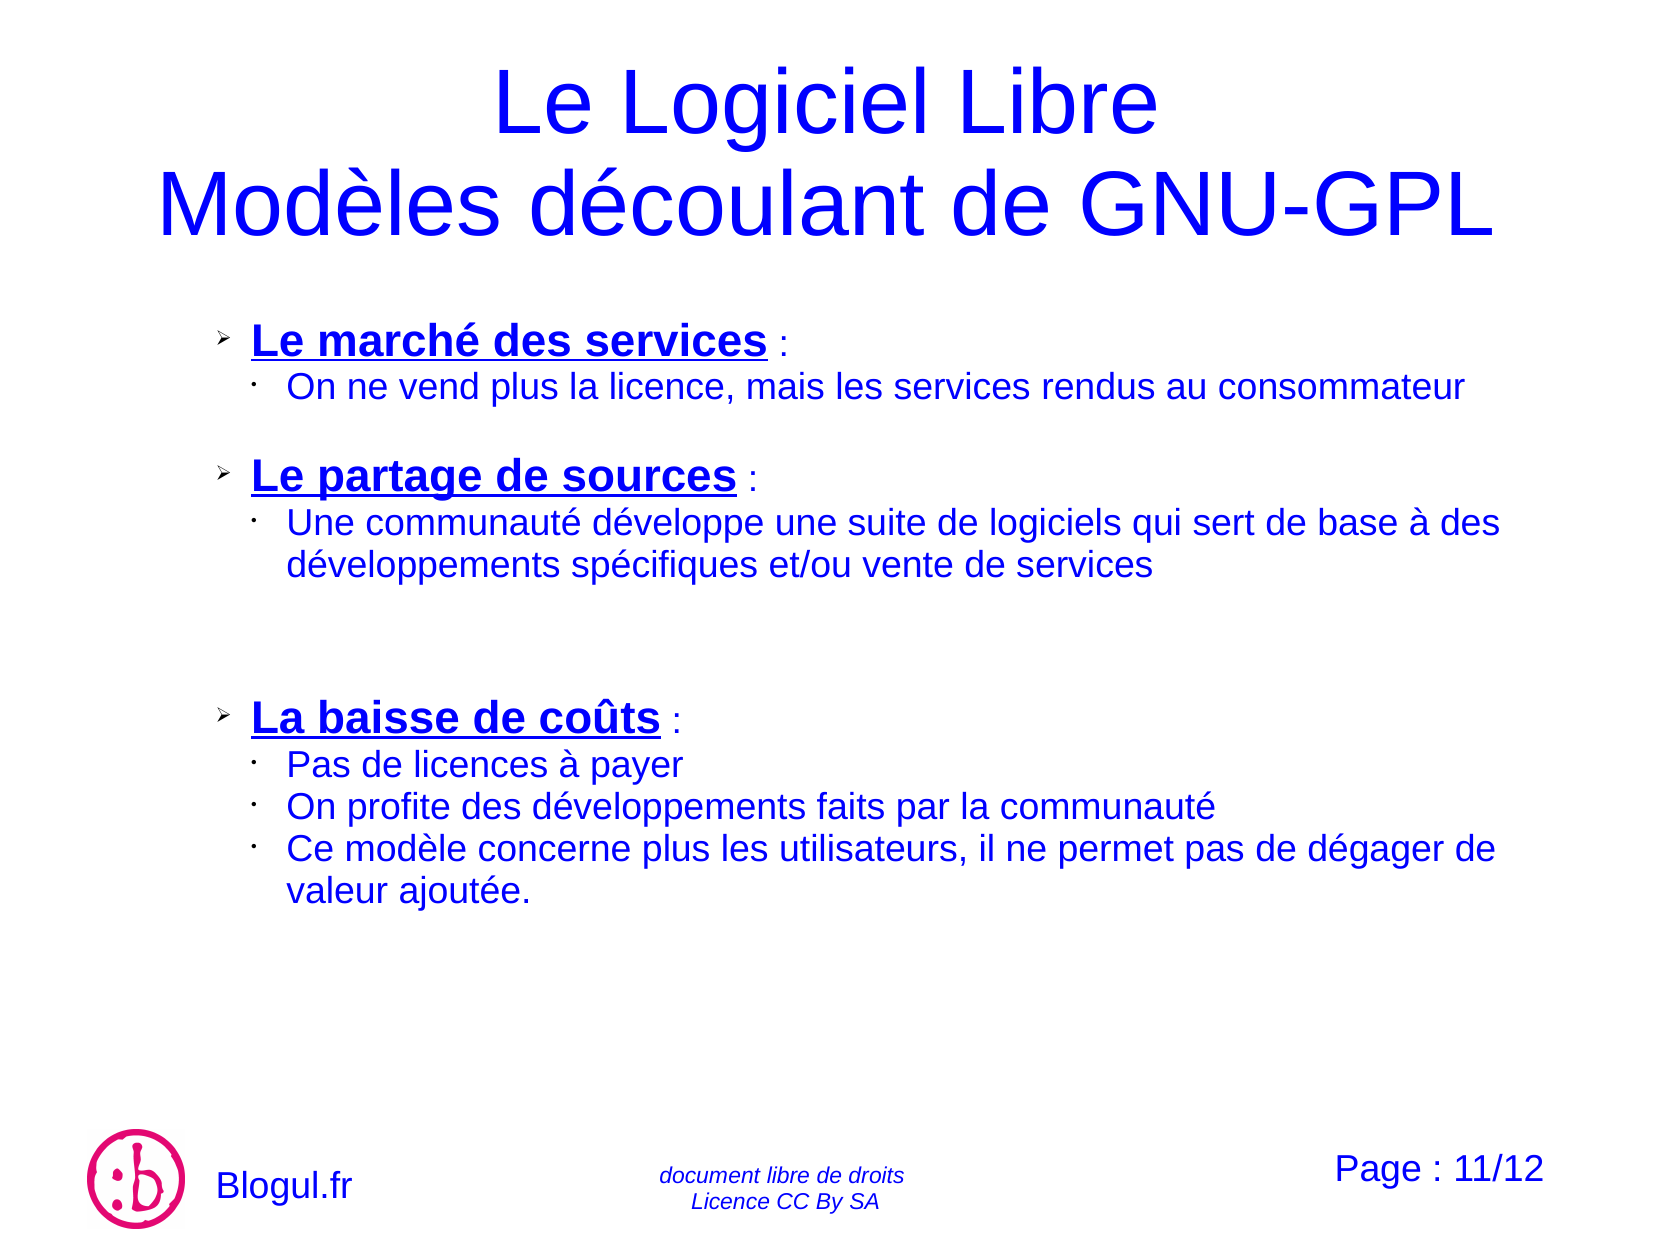

# Le Logiciel Libre Modèles découlant de GNU-GPL
Le marché des services :
On ne vend plus la licence, mais les services rendus au consommateur
Le partage de sources :
Une communauté développe une suite de logiciels qui sert de base à des développements spécifiques et/ou vente de services
La baisse de coûts :
Pas de licences à payer
On profite des développements faits par la communauté
Ce modèle concerne plus les utilisateurs, il ne permet pas de dégager de valeur ajoutée.